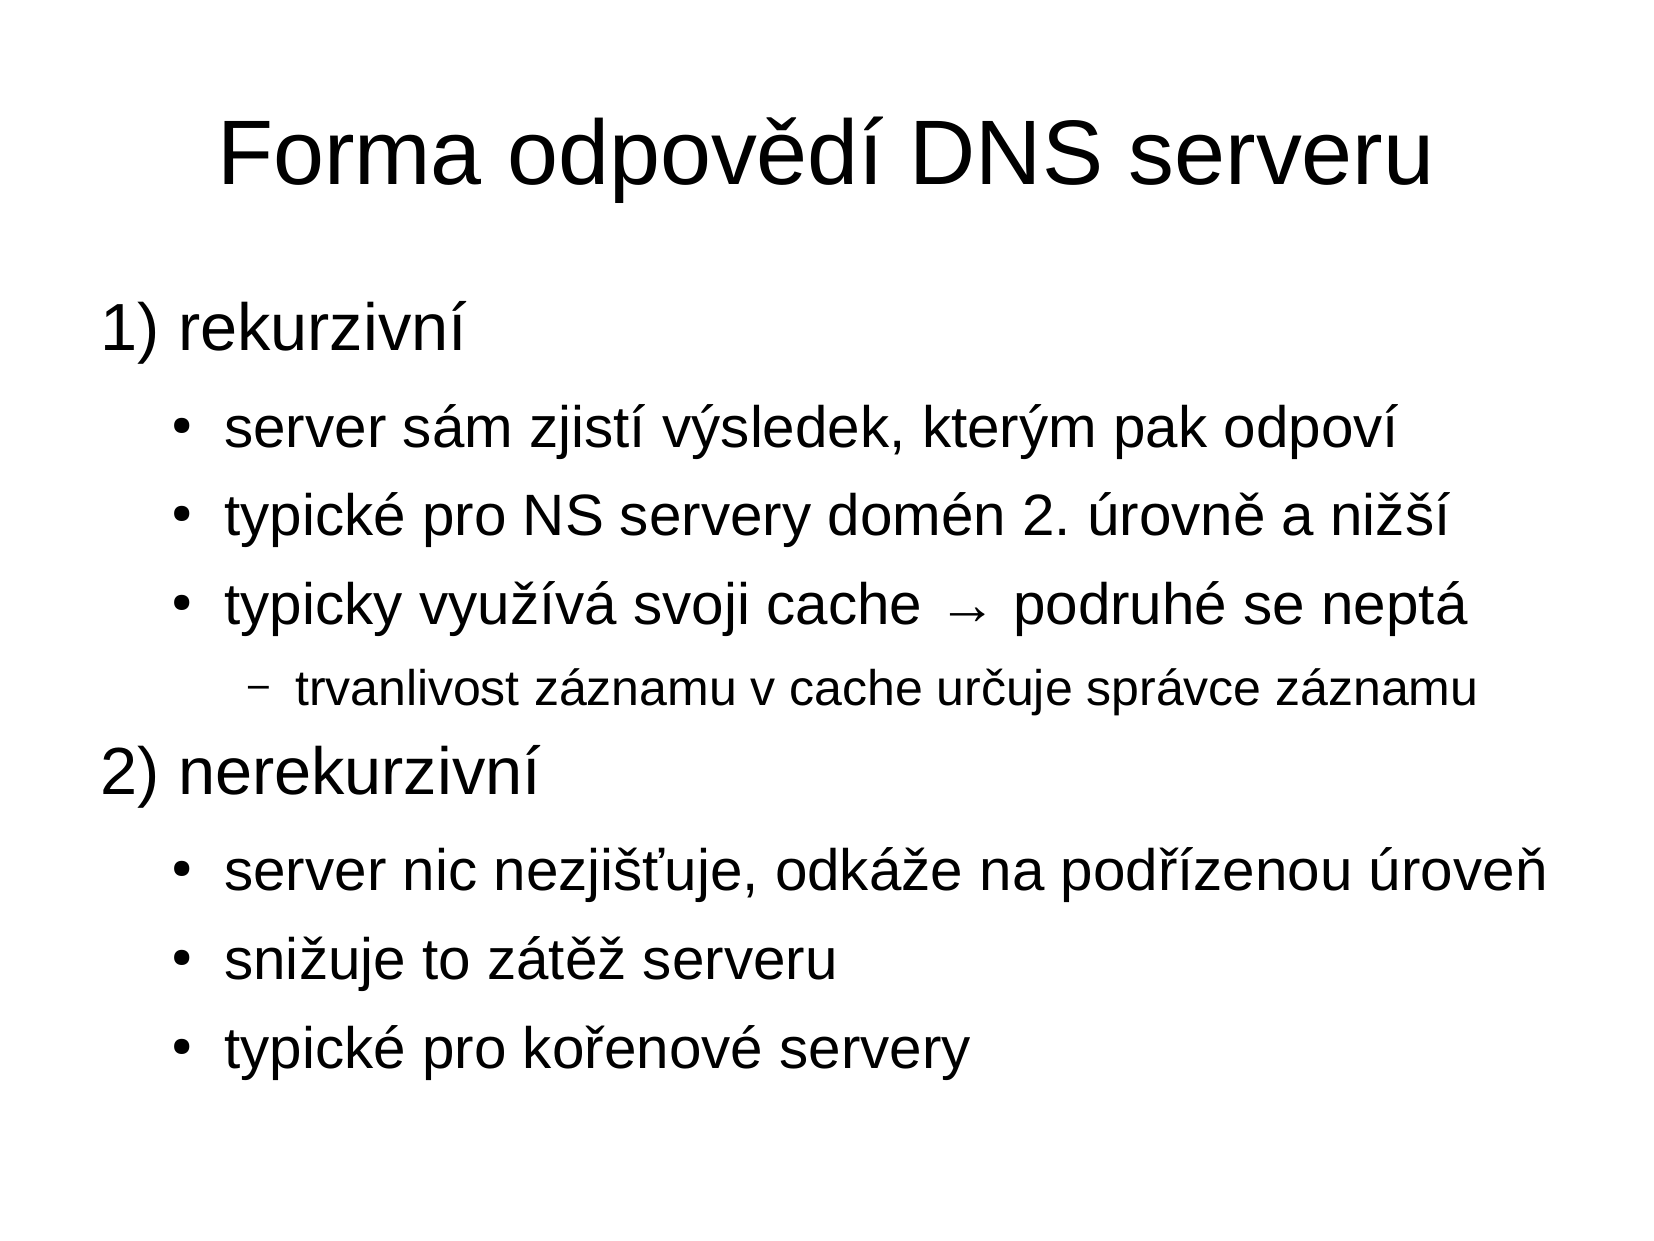

# Forma odpovědí DNS serveru
 rekurzivní
server sám zjistí výsledek, kterým pak odpoví
typické pro NS servery domén 2. úrovně a nižší
typicky využívá svoji cache → podruhé se neptá
trvanlivost záznamu v cache určuje správce záznamu
 nerekurzivní
server nic nezjišťuje, odkáže na podřízenou úroveň
snižuje to zátěž serveru
typické pro kořenové servery